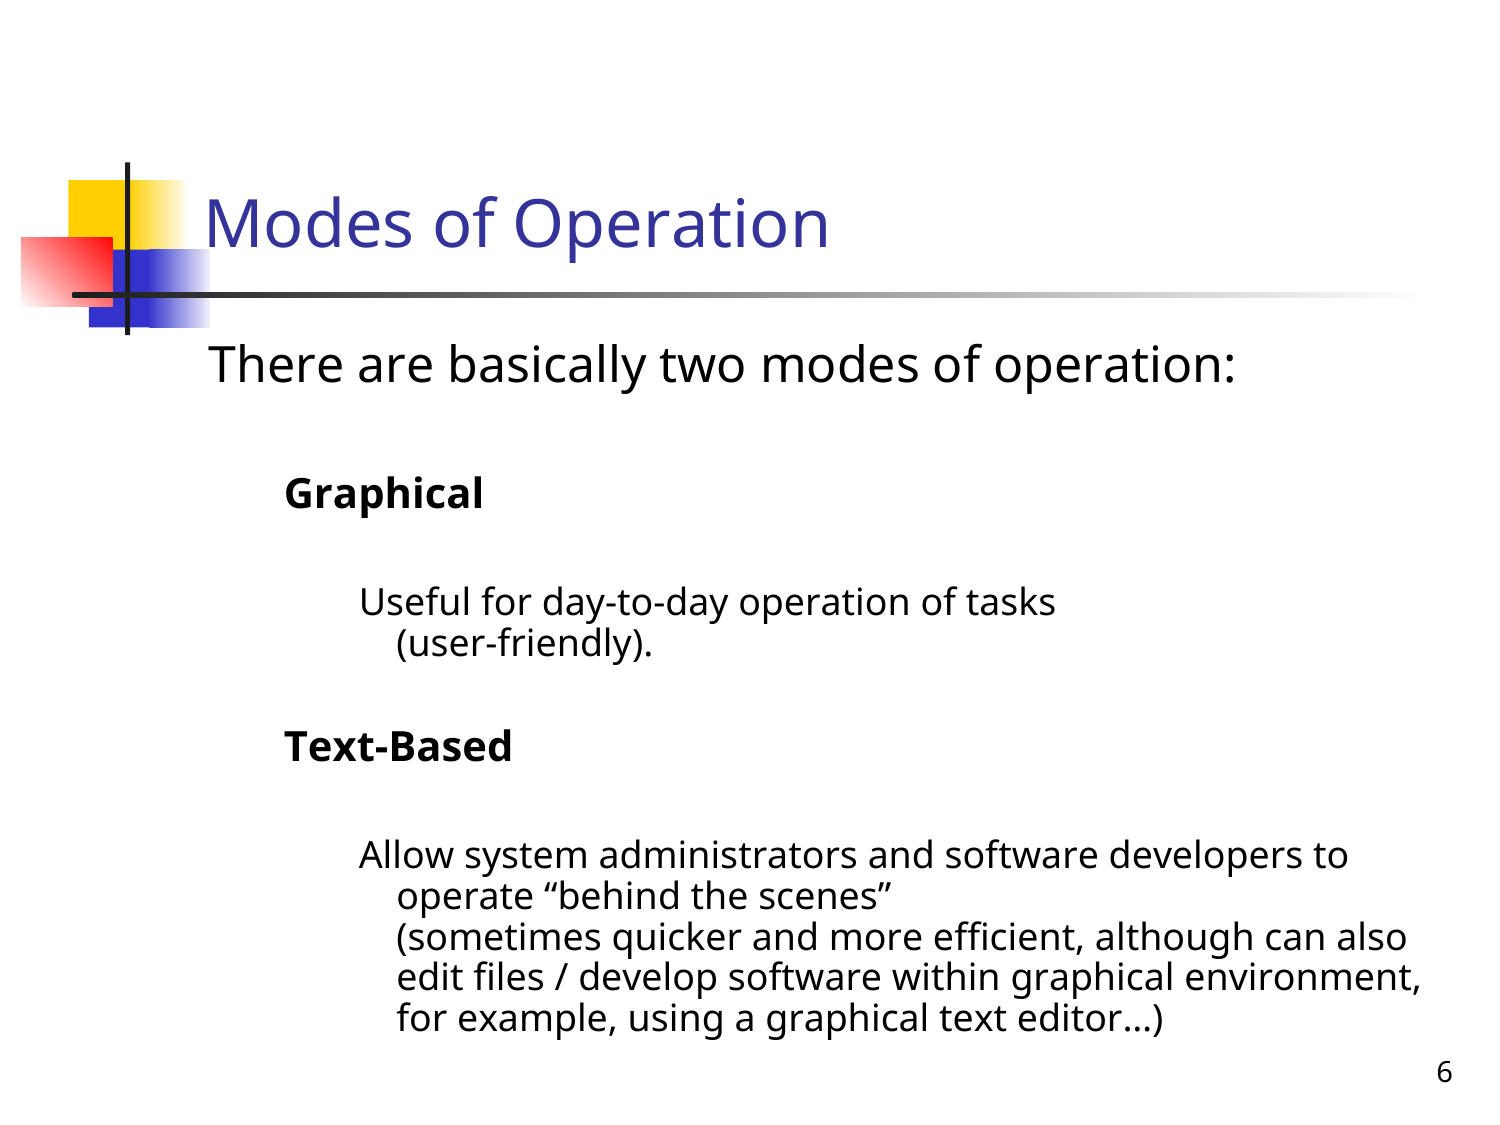

# Modes of Operation
There are basically two modes of operation:
Graphical
Useful for day-to-day operation of tasks
(user-friendly).
Text-Based
Allow system administrators and software developers to operate “behind the scenes”
(sometimes quicker and more efficient, although can also edit files / develop software within graphical environment, for example, using a graphical text editor…)
6